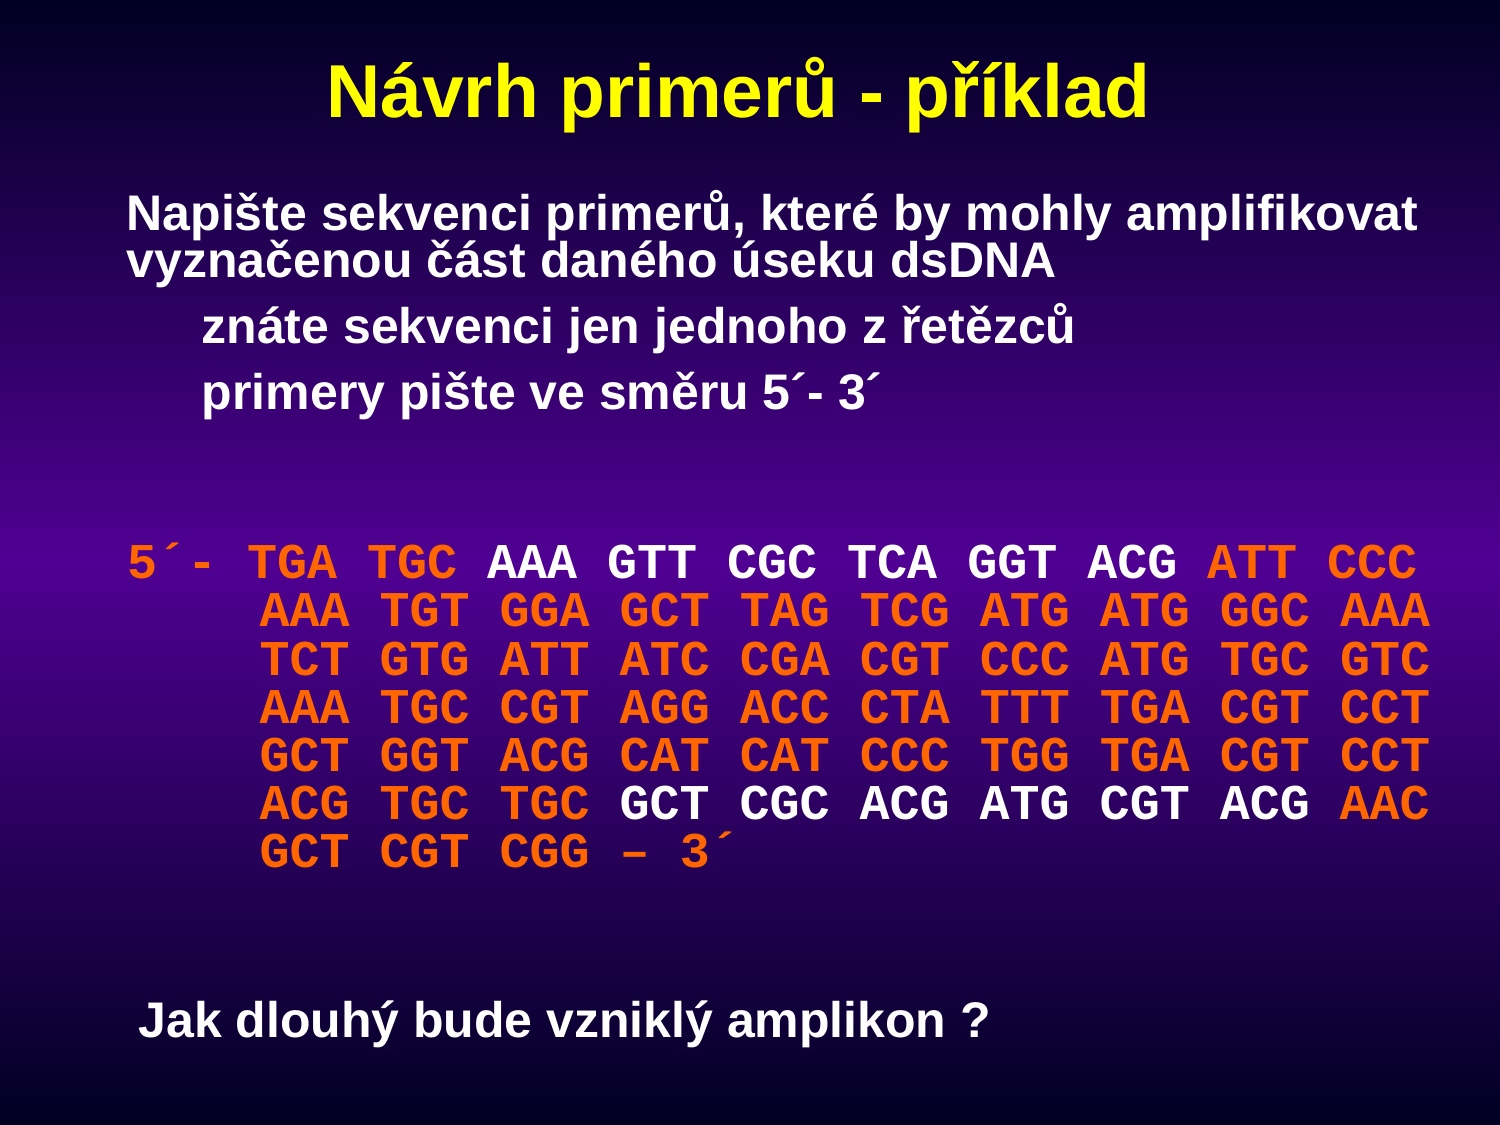

# Návrh primerů - příklad
Napište sekvenci primerů, které by mohly amplifikovat vyznačenou část daného úseku dsDNA
znáte sekvenci jen jednoho z řetězců
primery pište ve směru 5´- 3´
5´- TGA TGC AAA GTT CGC TCA GGT ACG ATT CCC AAA TGT GGA GCT TAG TCG ATG ATG GGC AAA TCT GTG ATT ATC CGA CGT CCC ATG TGC GTC AAA TGC CGT AGG ACC CTA TTT TGA CGT CCT GCT GGT ACG CAT CAT CCC TGG TGA CGT CCT ACG TGC TGC GCT CGC ACG ATG CGT ACG AAC GCT CGT CGG – 3´
Jak dlouhý bude vzniklý amplikon ?